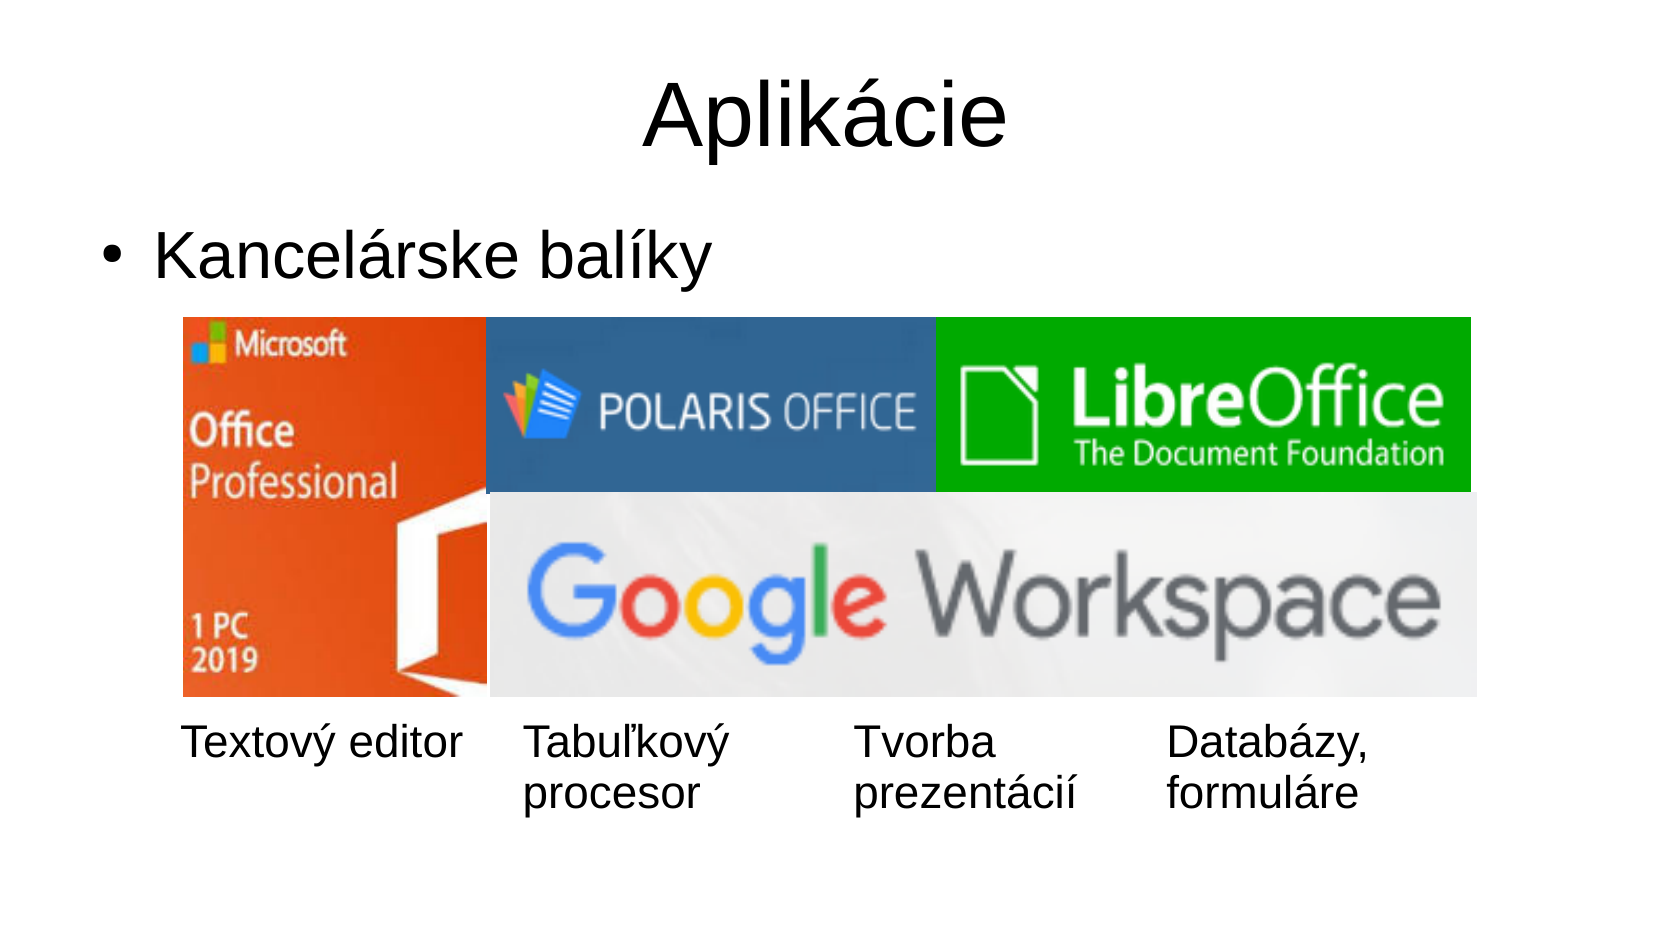

# Aplikácie
Kancelárske balíky
Textový editor
Tabuľkový procesor
Tvorba prezentácií
Databázy,
formuláre